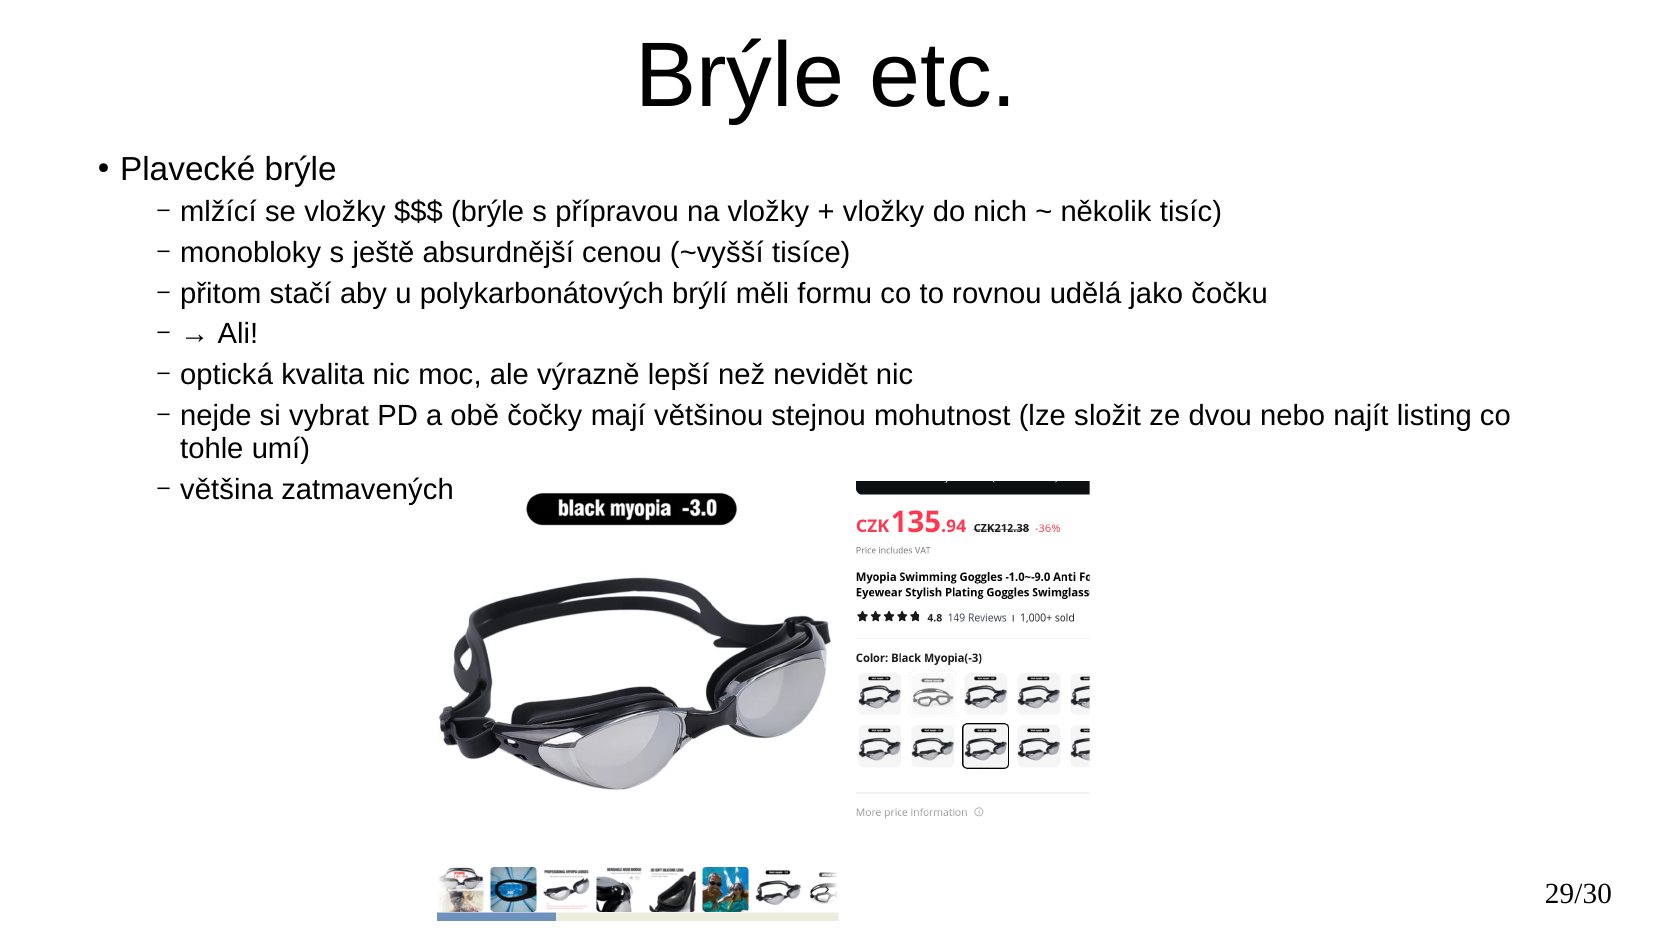

# Brýle etc.
Plavecké brýle
mlžící se vložky $$$ (brýle s přípravou na vložky + vložky do nich ~ několik tisíc)
monobloky s ještě absurdnější cenou (~vyšší tisíce)
přitom stačí aby u polykarbonátových brýlí měli formu co to rovnou udělá jako čočku
→ Ali!
optická kvalita nic moc, ale výrazně lepší než nevidět nic
nejde si vybrat PD a obě čočky mají většinou stejnou mohutnost (lze složit ze dvou nebo najít listing co tohle umí)
většina zatmavených
29